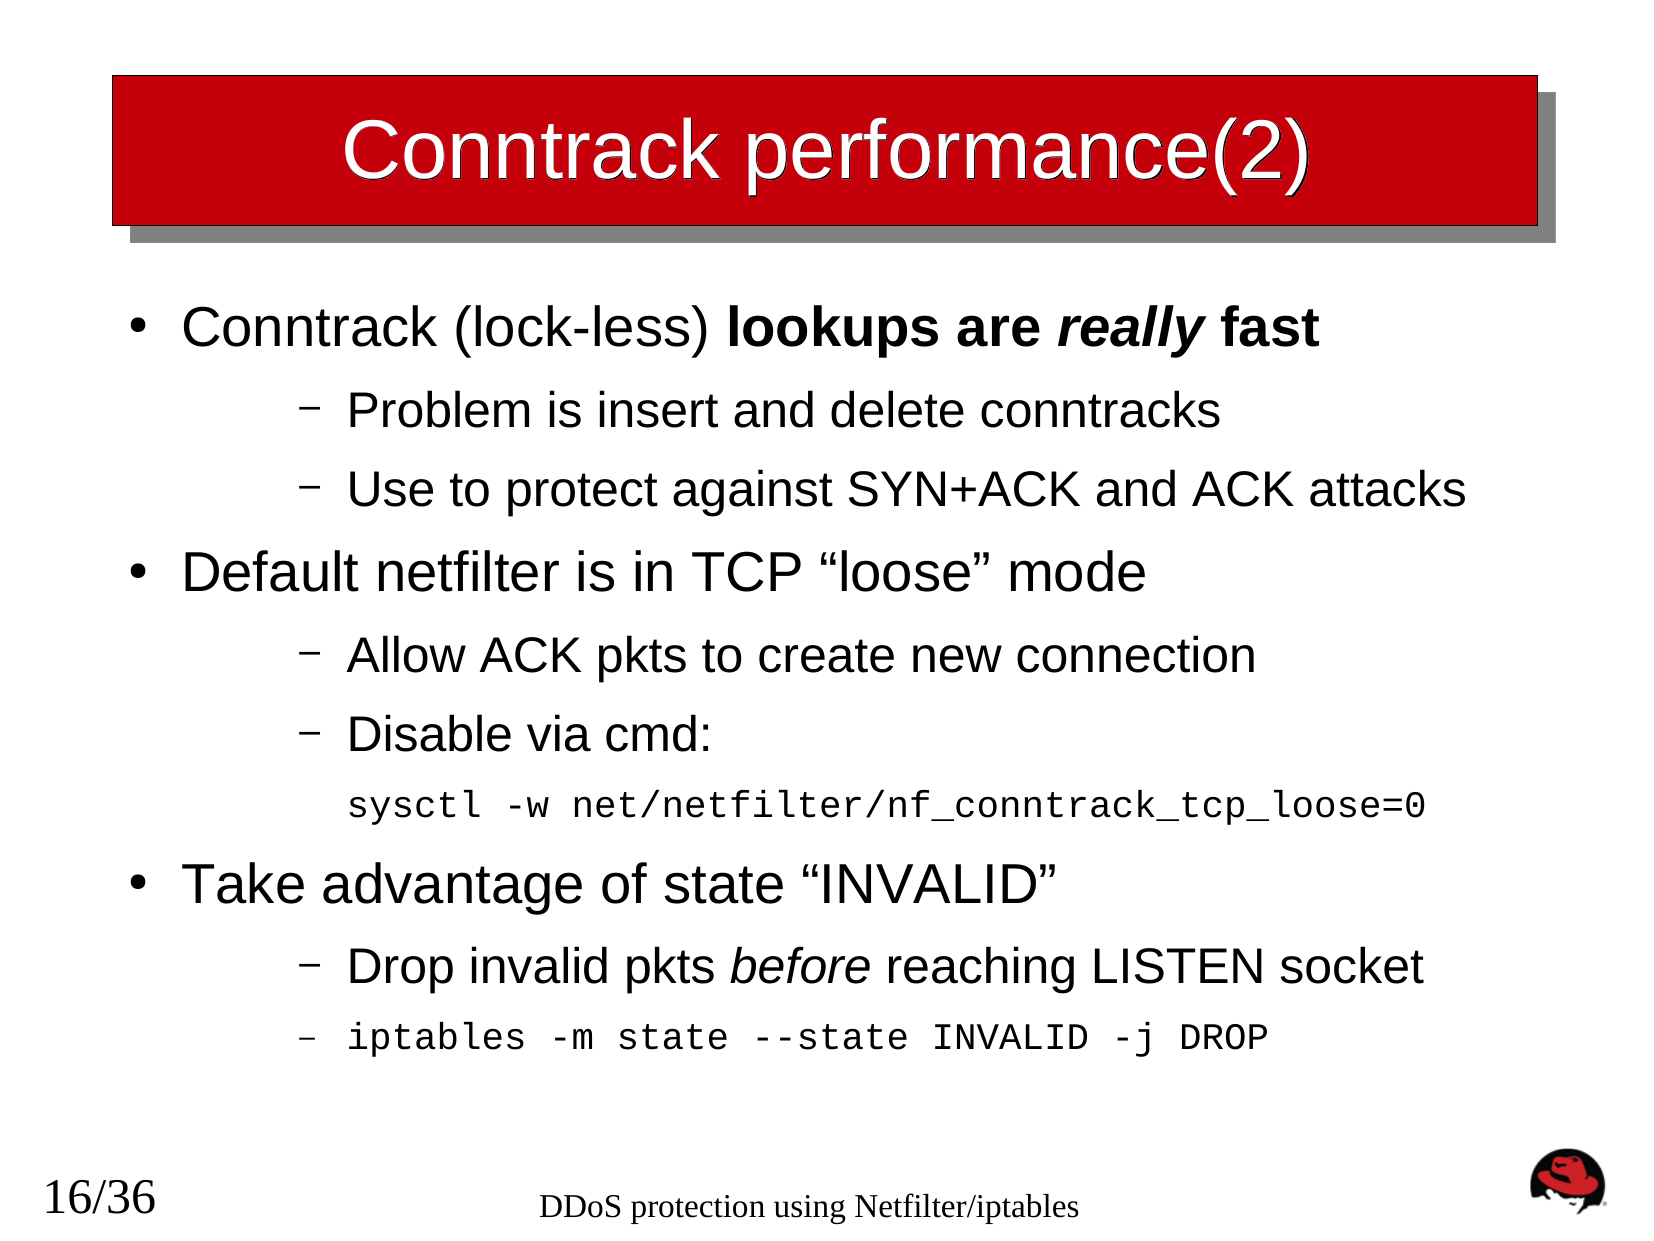

# Conntrack performance(2)
Conntrack (lock-less) lookups are really fast
Problem is insert and delete conntracks
Use to protect against SYN+ACK and ACK attacks
Default netfilter is in TCP “loose” mode
Allow ACK pkts to create new connection
Disable via cmd:
sysctl -w net/netfilter/nf_conntrack_tcp_loose=0
Take advantage of state “INVALID”
Drop invalid pkts before reaching LISTEN socket
iptables -m state --state INVALID -j DROP